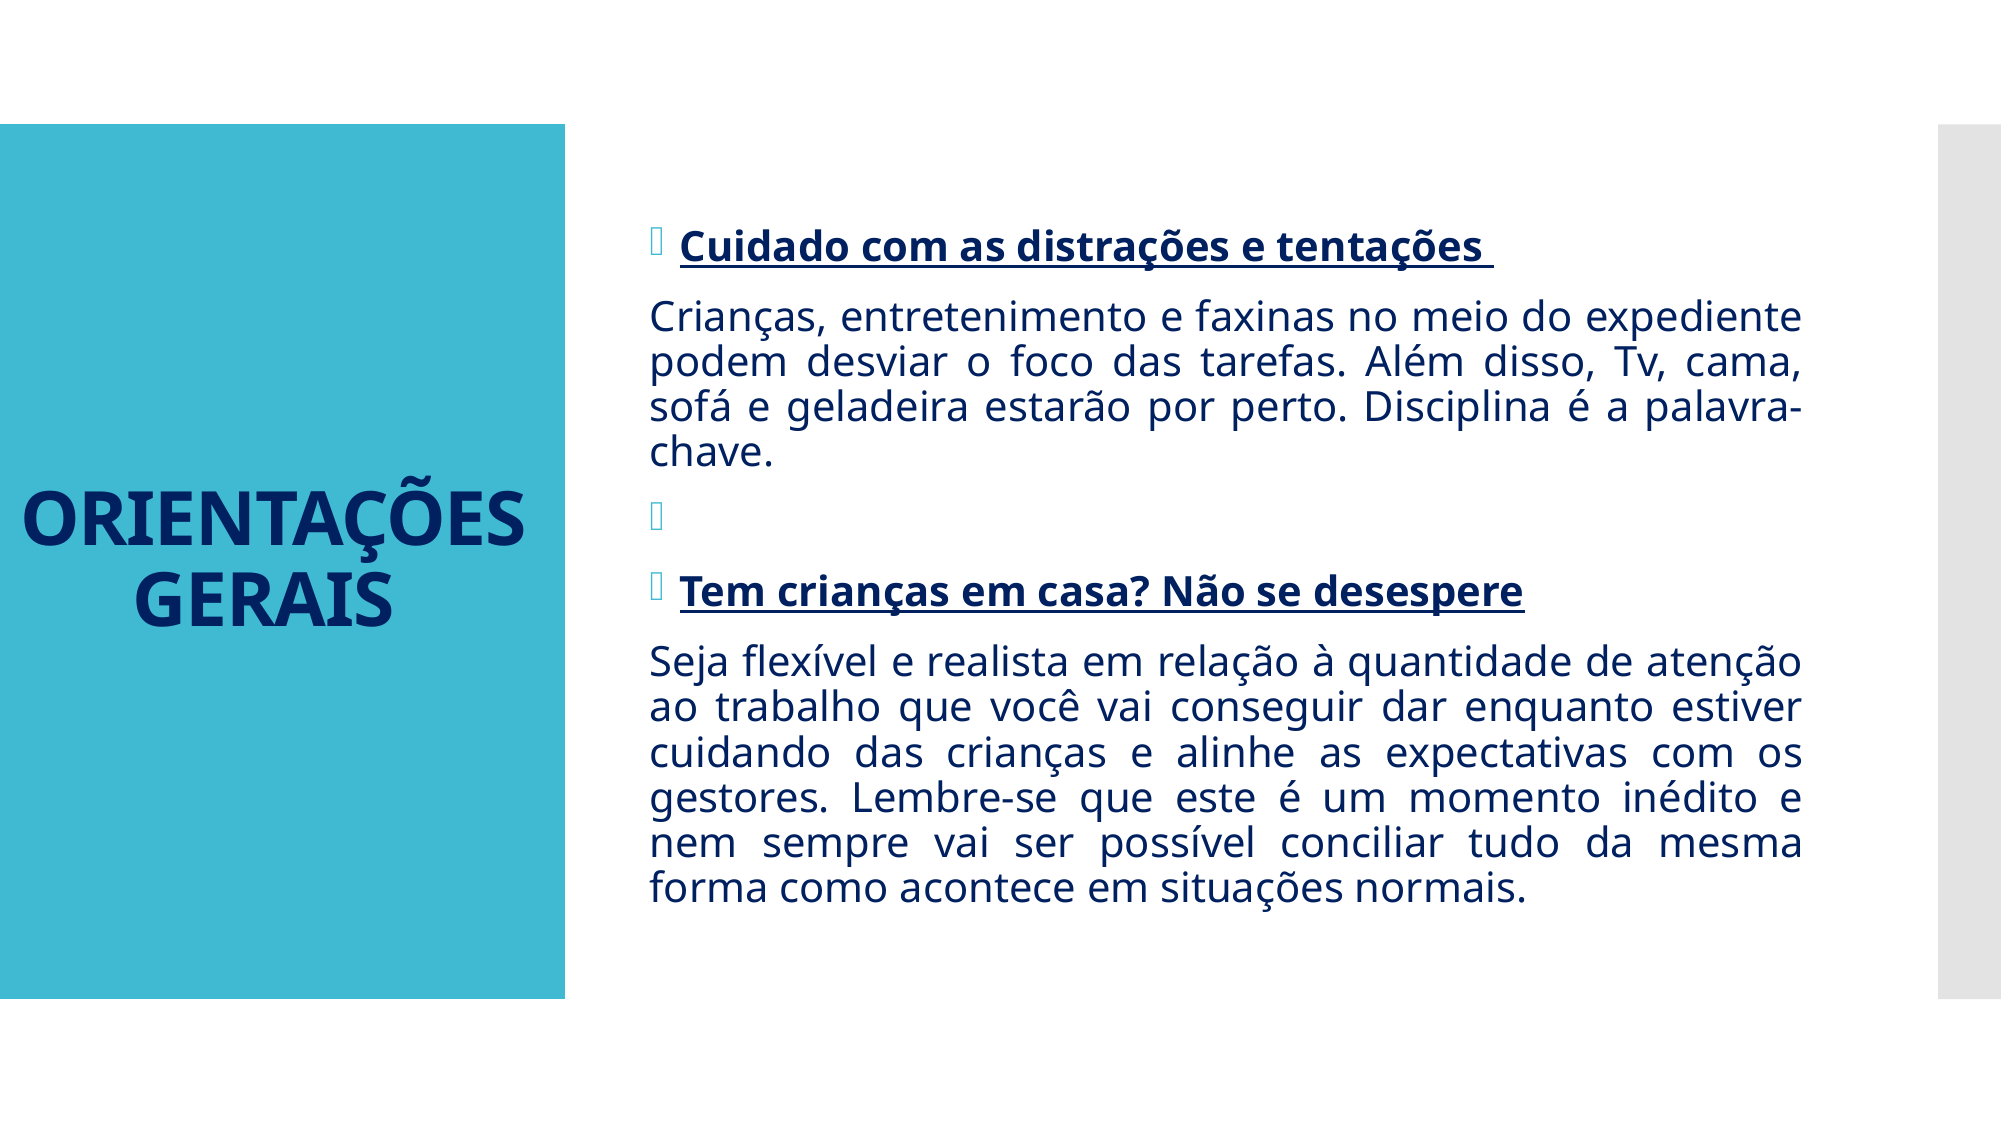

# Cuidado com as distrações e tentações
Crianças, entretenimento e faxinas no meio do expediente podem desviar o foco das tarefas. Além disso, Tv, cama, sofá e geladeira estarão por perto. Disciplina é a palavra-chave.
Tem crianças em casa? Não se desespere
Seja flexível e realista em relação à quantidade de atenção ao trabalho que você vai conseguir dar enquanto estiver cuidando das crianças e alinhe as expectativas com os gestores. Lembre-se que este é um momento inédito e nem sempre vai ser possível conciliar tudo da mesma forma como acontece em situações normais.
ORIENTAÇÕES GERAIS